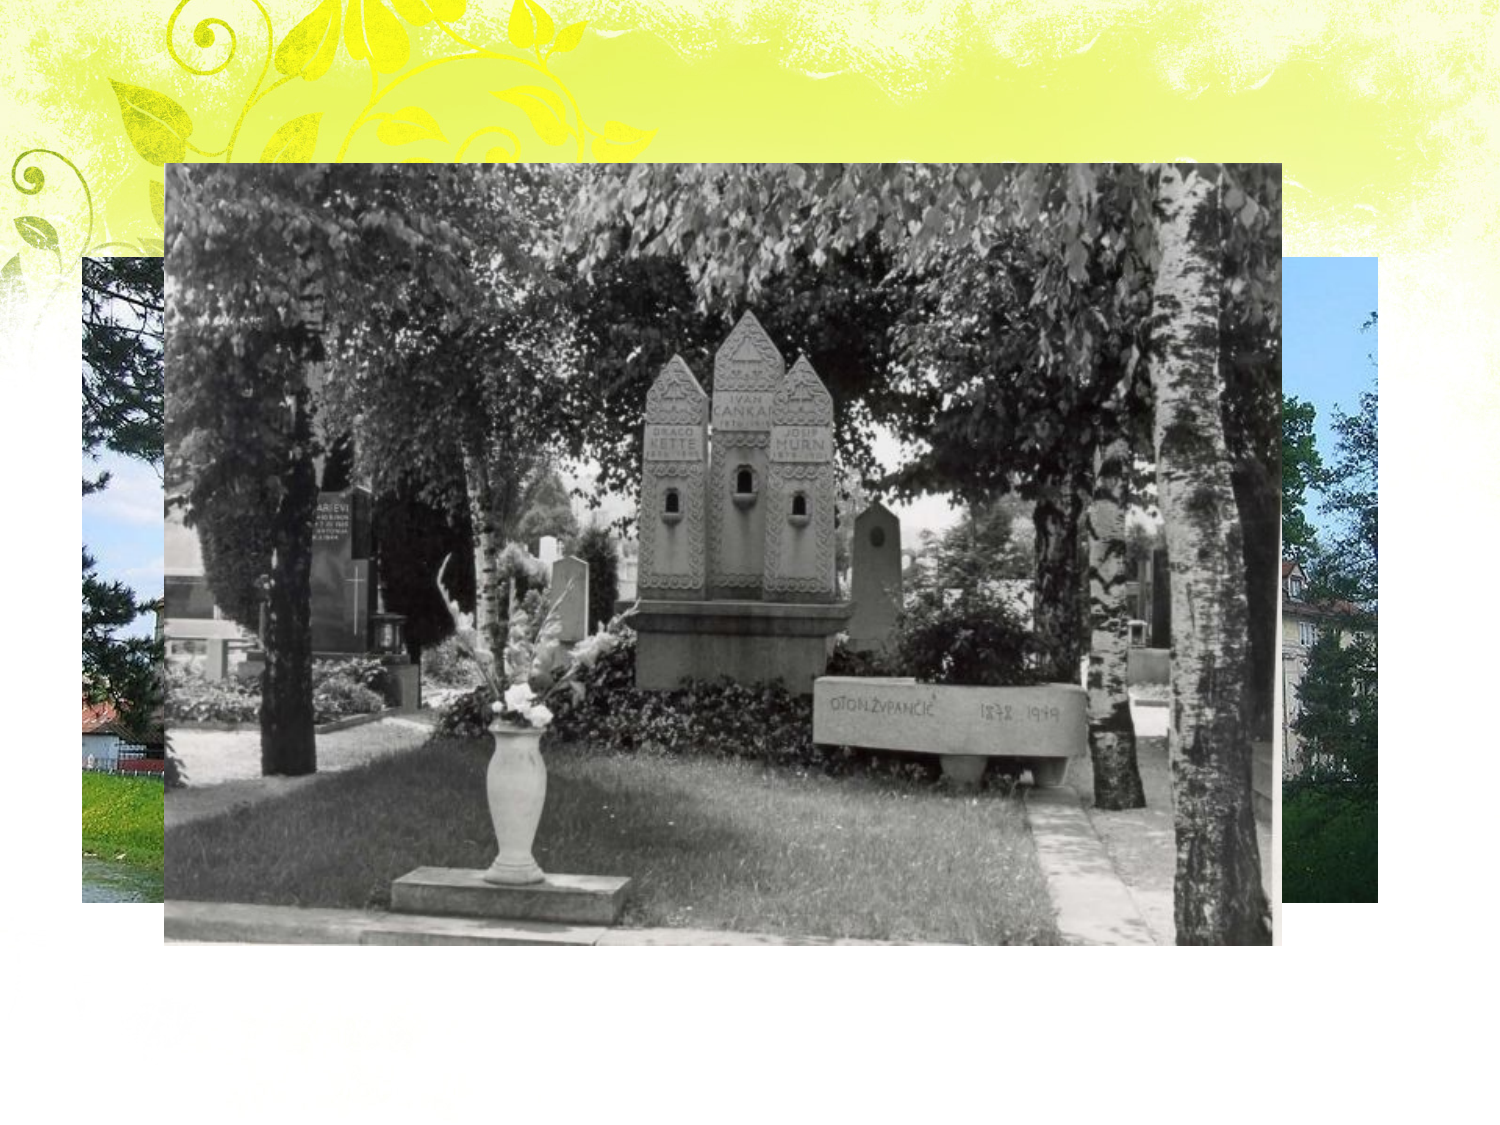

#
Oktobra l. 1918 pade po stopnicah
Umre 11.12.1918 v Ljubljani
Pokopan je v grobnici moderne na Žalah
Ima veliko psevdonimov (C.I. - Iv.C-r - I.C, Saveljev – Evstahij, Prepiračev - Julijan Mak)